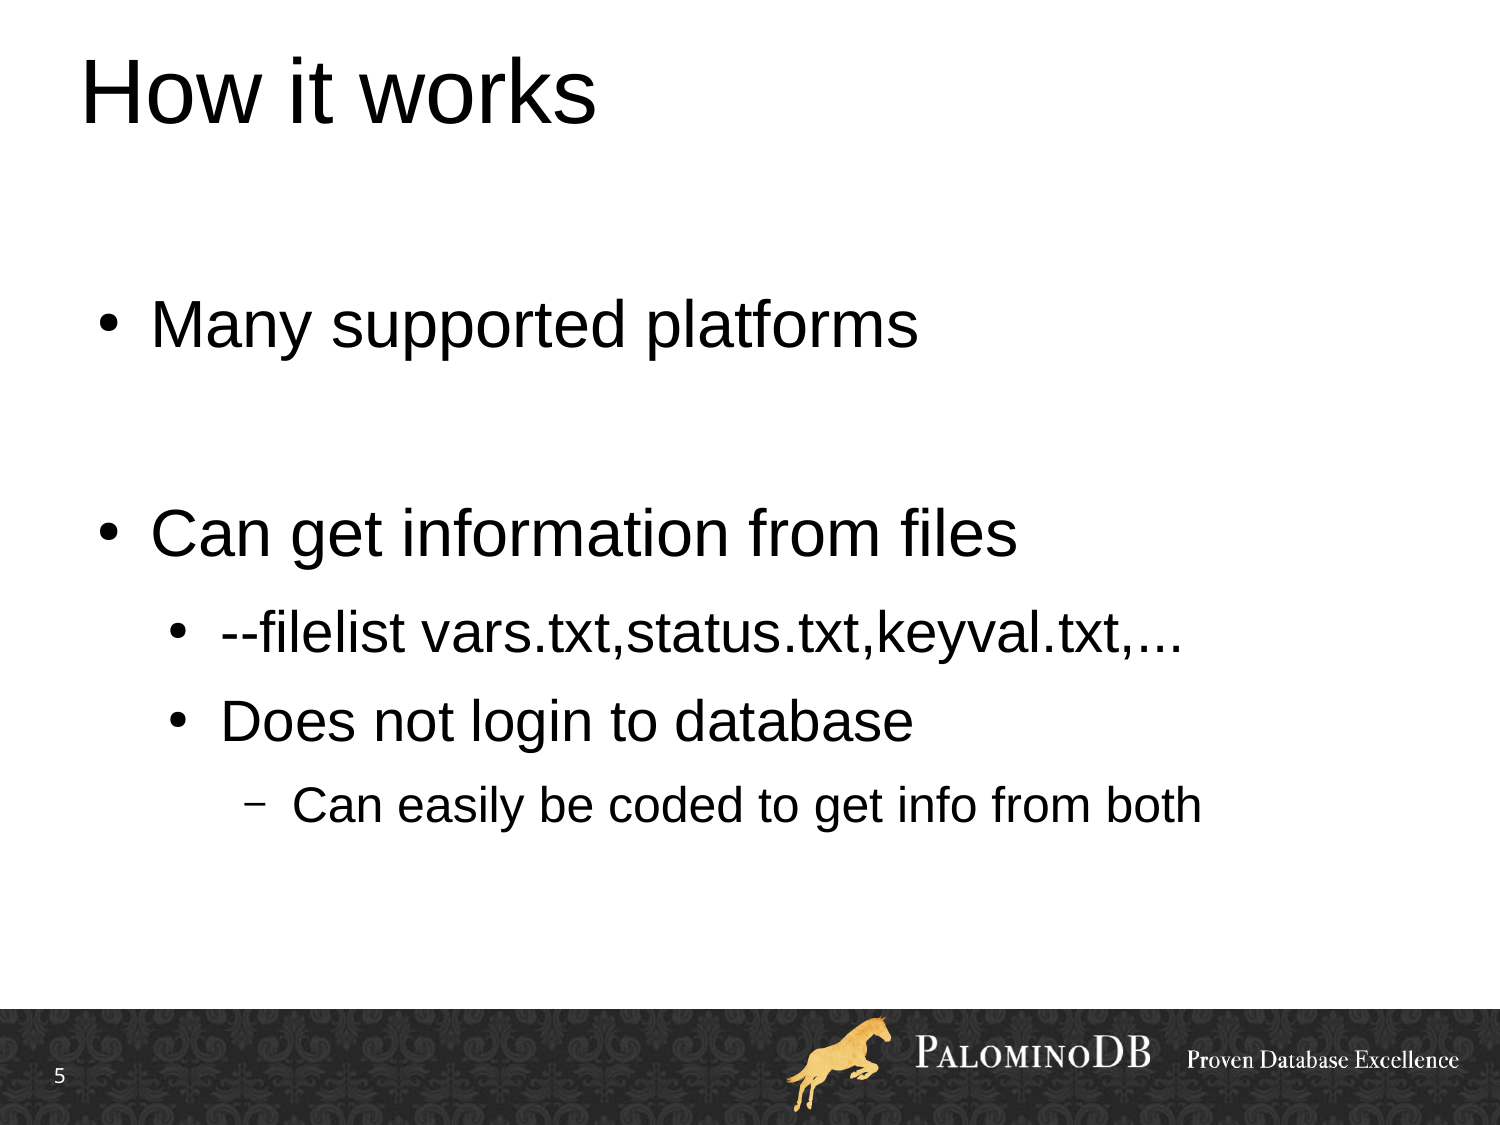

# How it works
Many supported platforms
Can get information from files
--filelist vars.txt,status.txt,keyval.txt,...
Does not login to database
Can easily be coded to get info from both